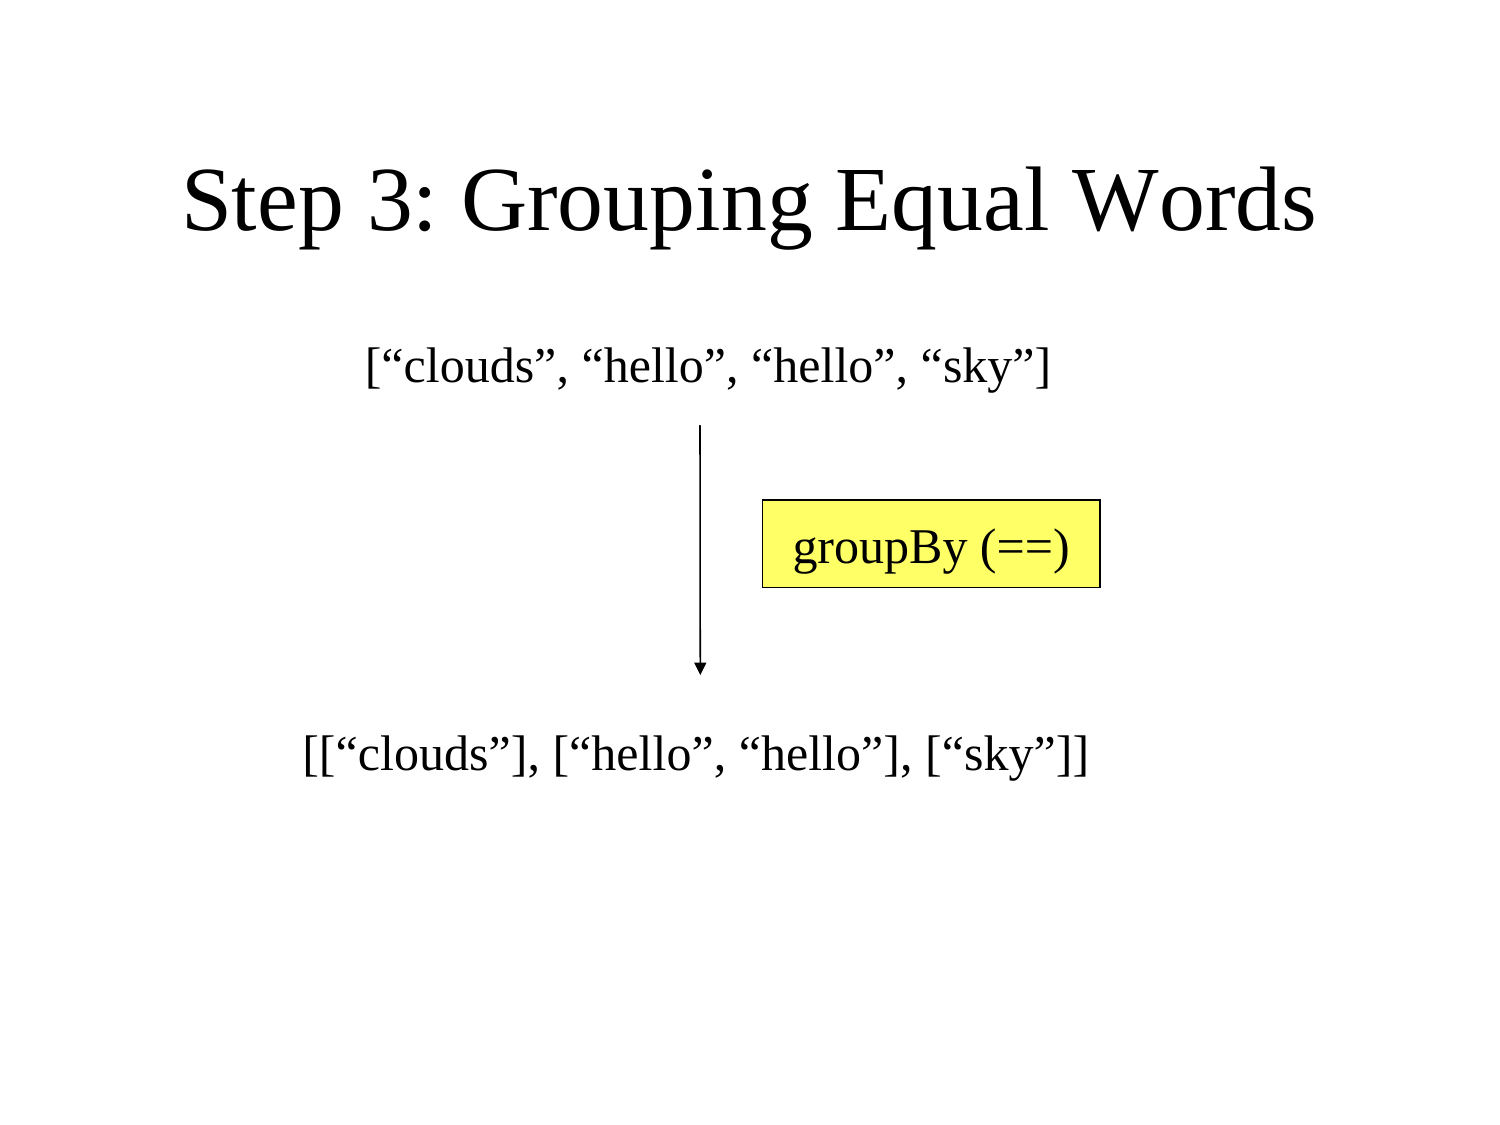

# Step 3: Grouping Equal Words
[“clouds”, “hello”, “hello”, “sky”]
groupBy (==)
[[“clouds”], [“hello”, “hello”], [“sky”]]